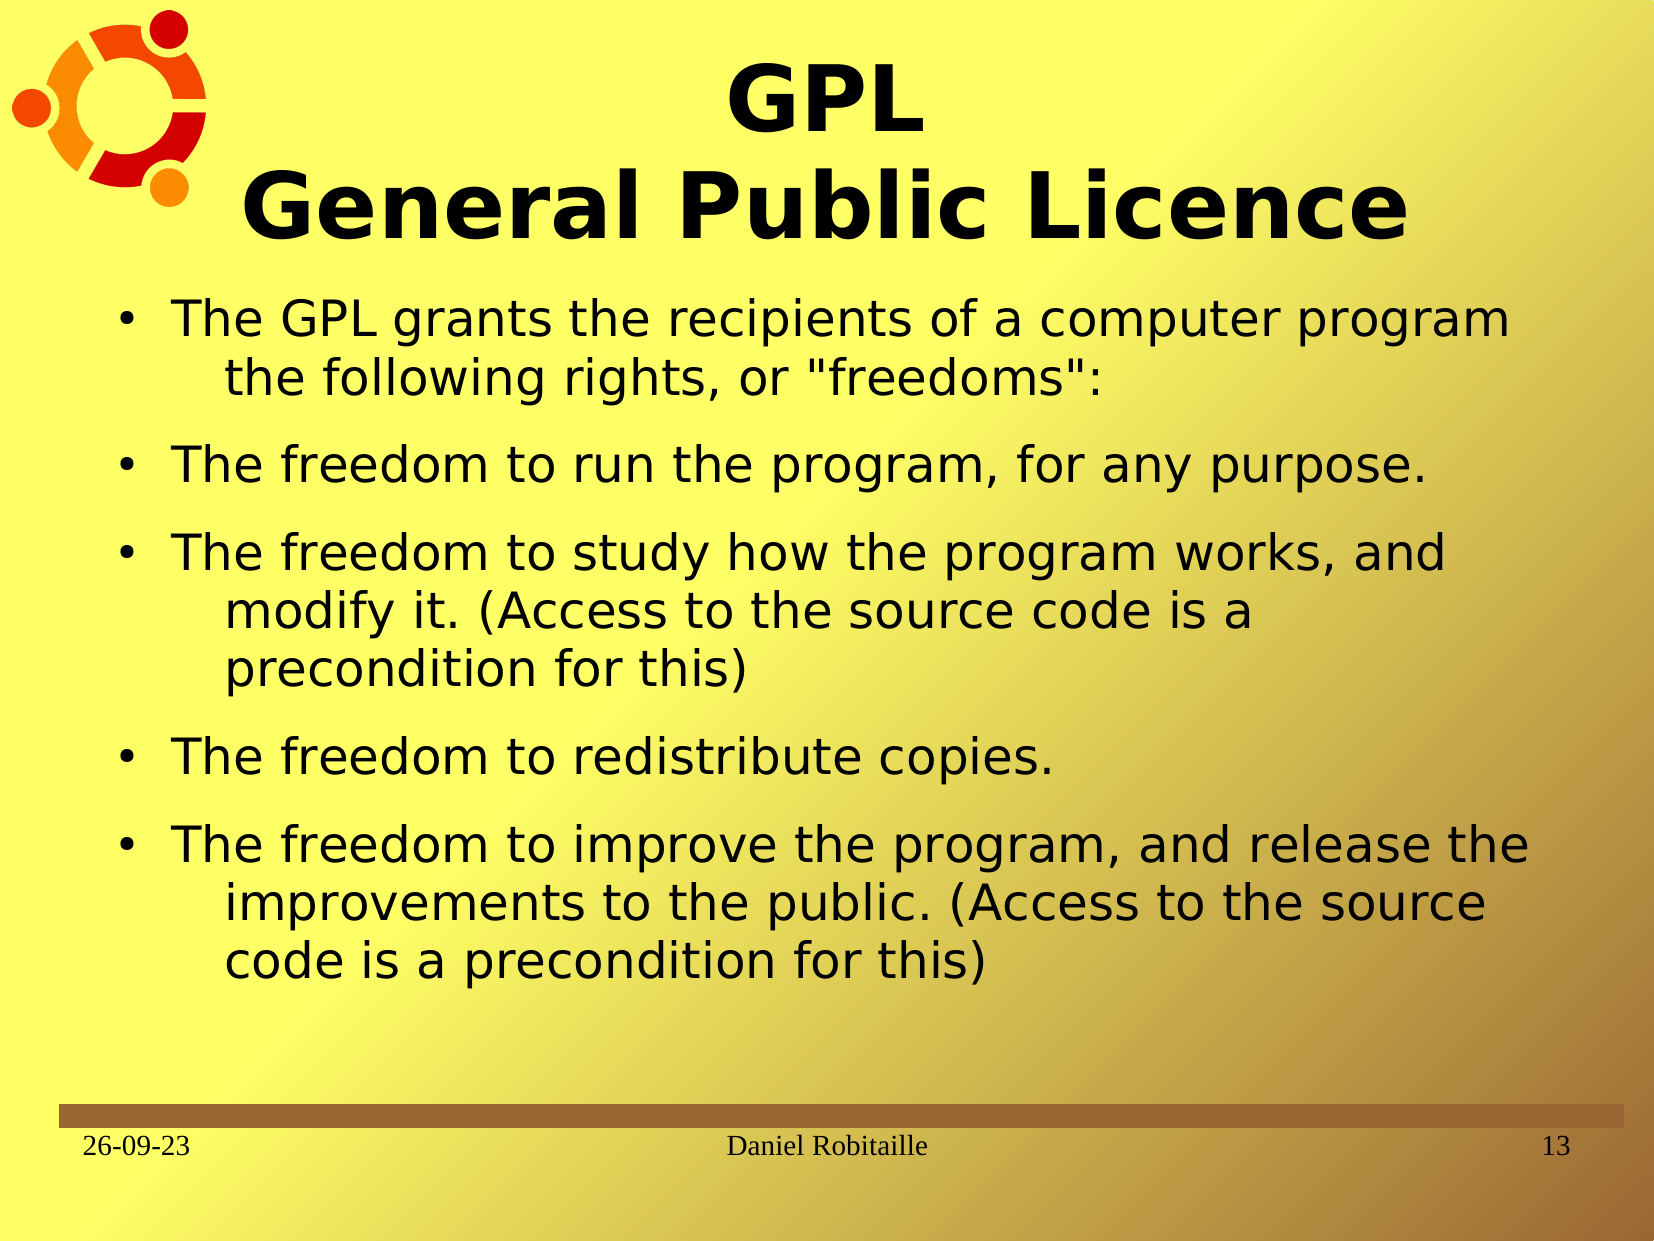

# GPL General Public Licence
The GPL grants the recipients of a computer program the following rights, or "freedoms":
The freedom to run the program, for any purpose.
The freedom to study how the program works, and modify it. (Access to the source code is a precondition for this)
The freedom to redistribute copies.
The freedom to improve the program, and release the improvements to the public. (Access to the source code is a precondition for this)
Daniel Robitaille
13